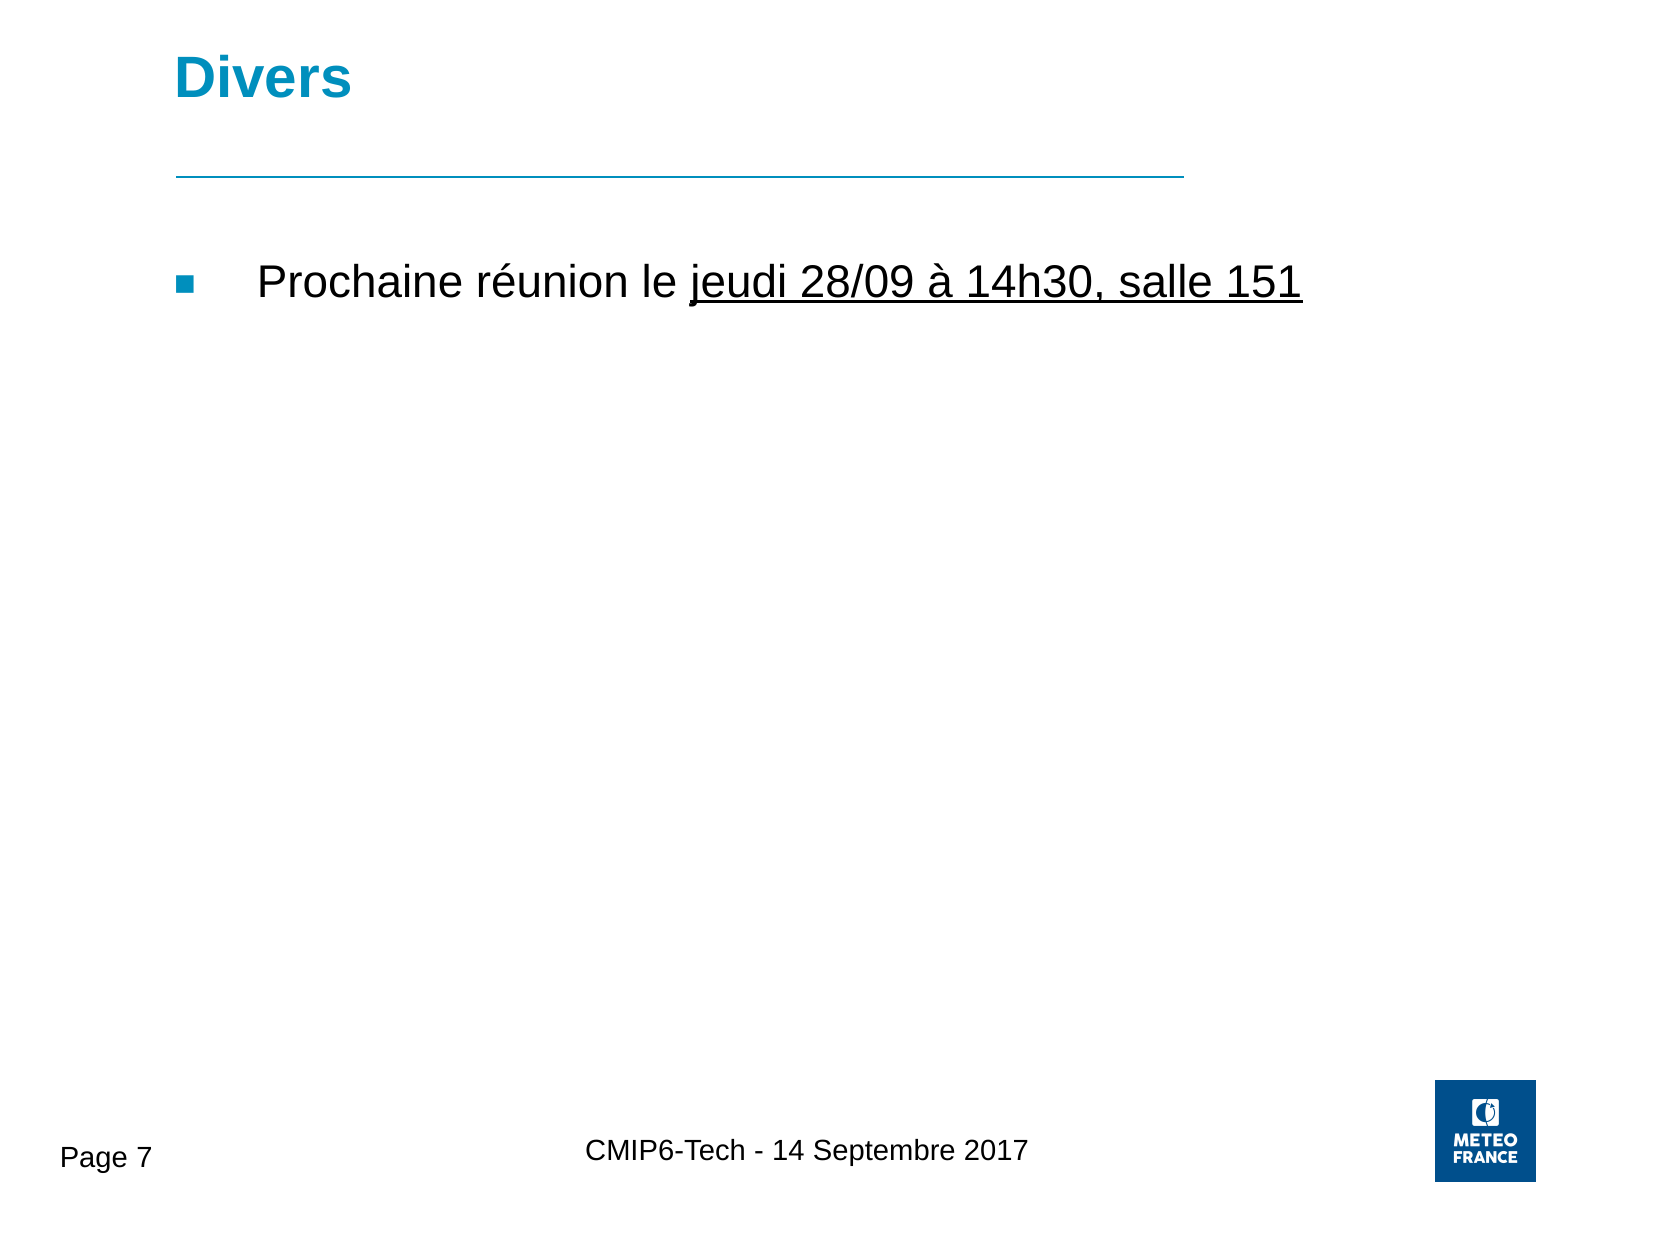

# Divers
Prochaine réunion le jeudi 28/09 à 14h30, salle 151
CMIP6-Tech - 14 Septembre 2017
7